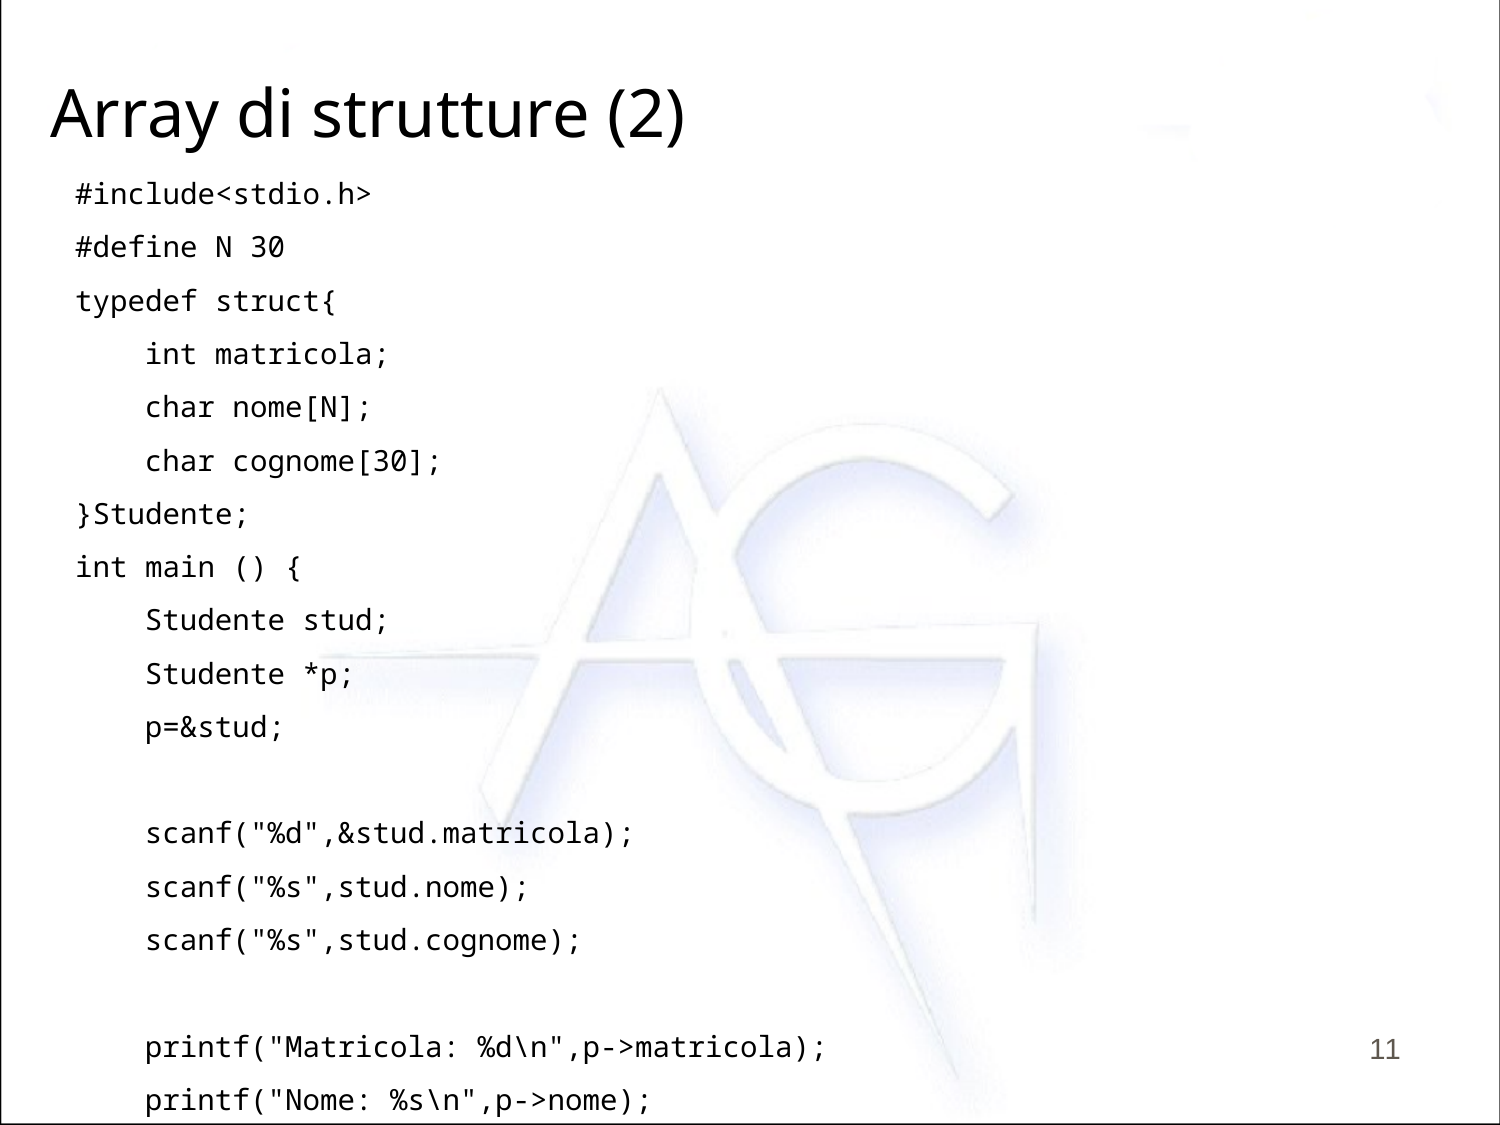

# Array di strutture (2)
#include<stdio.h>
#define N 30
typedef struct{
 int matricola;
 char nome[N];
 char cognome[30];
}Studente;
int main () {
 Studente stud;
 Studente *p;
 p=&stud;
 scanf("%d",&stud.matricola);
 scanf("%s",stud.nome);
 scanf("%s",stud.cognome);
 printf("Matricola: %d\n",p->matricola);
 printf("Nome: %s\n",p->nome);
 printf("Cognome: %s\n",p->cognome);
}
11